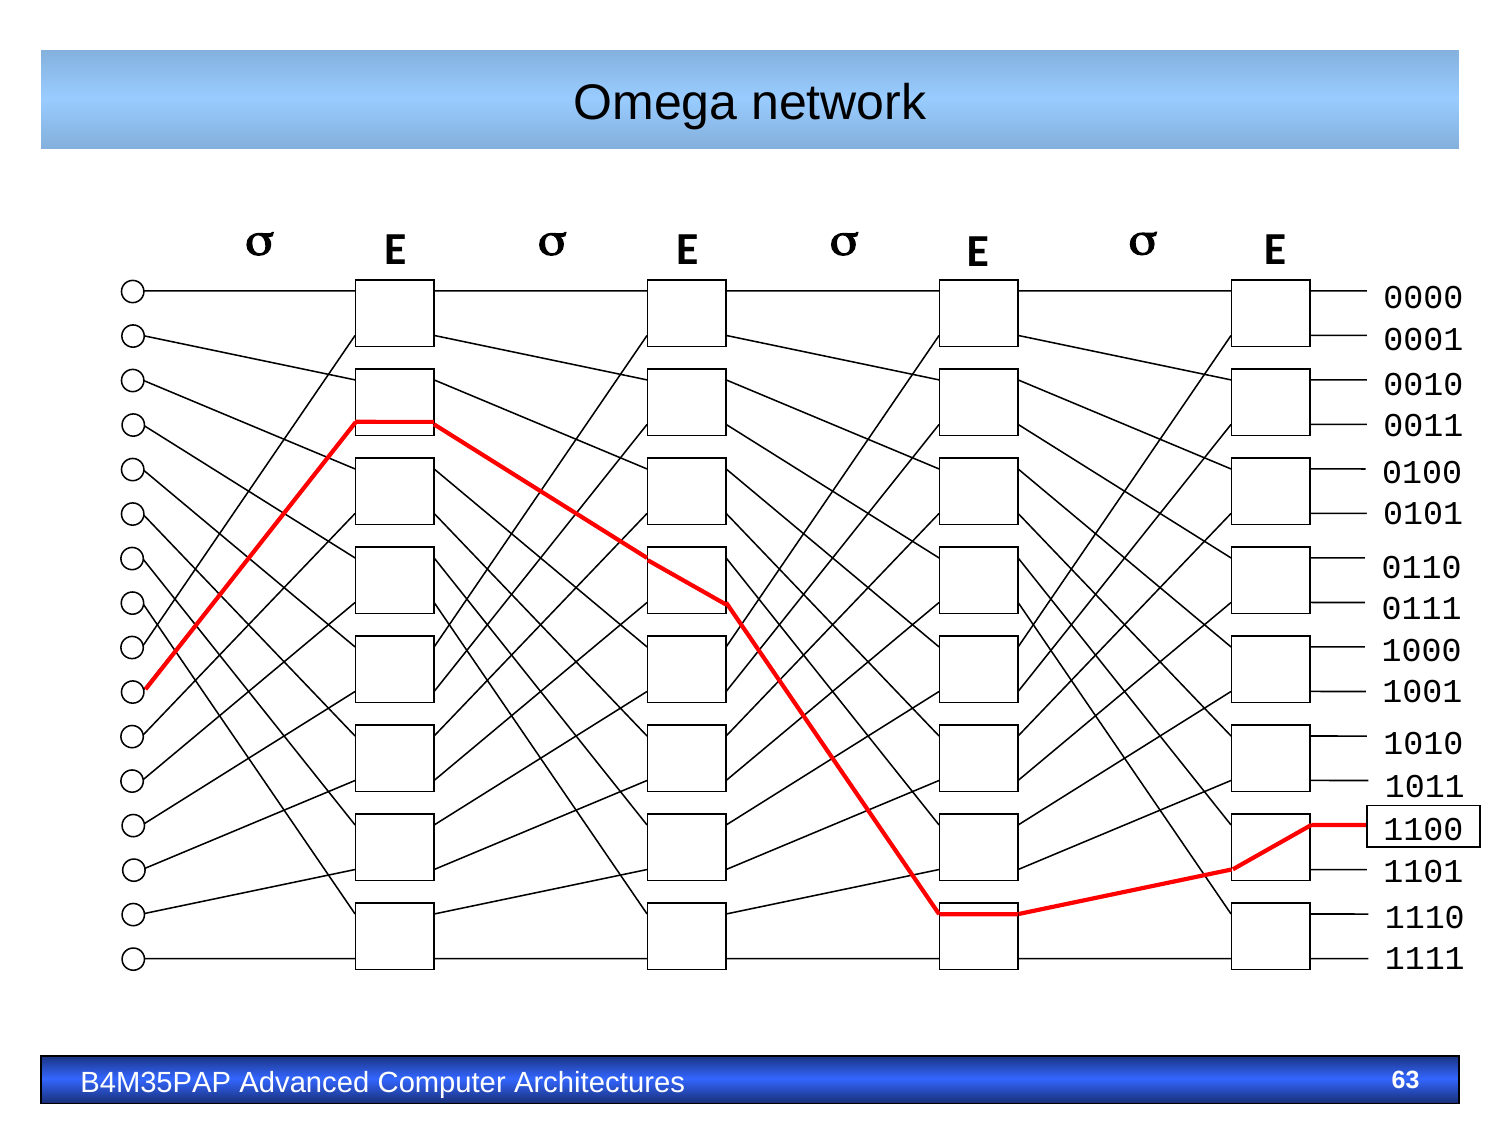

# Omega network




E
E
E
E
0000
0001
0010
0011
0100
0101
0110
0111
1000
1001
1010
1011
1101
1110
1111
1100